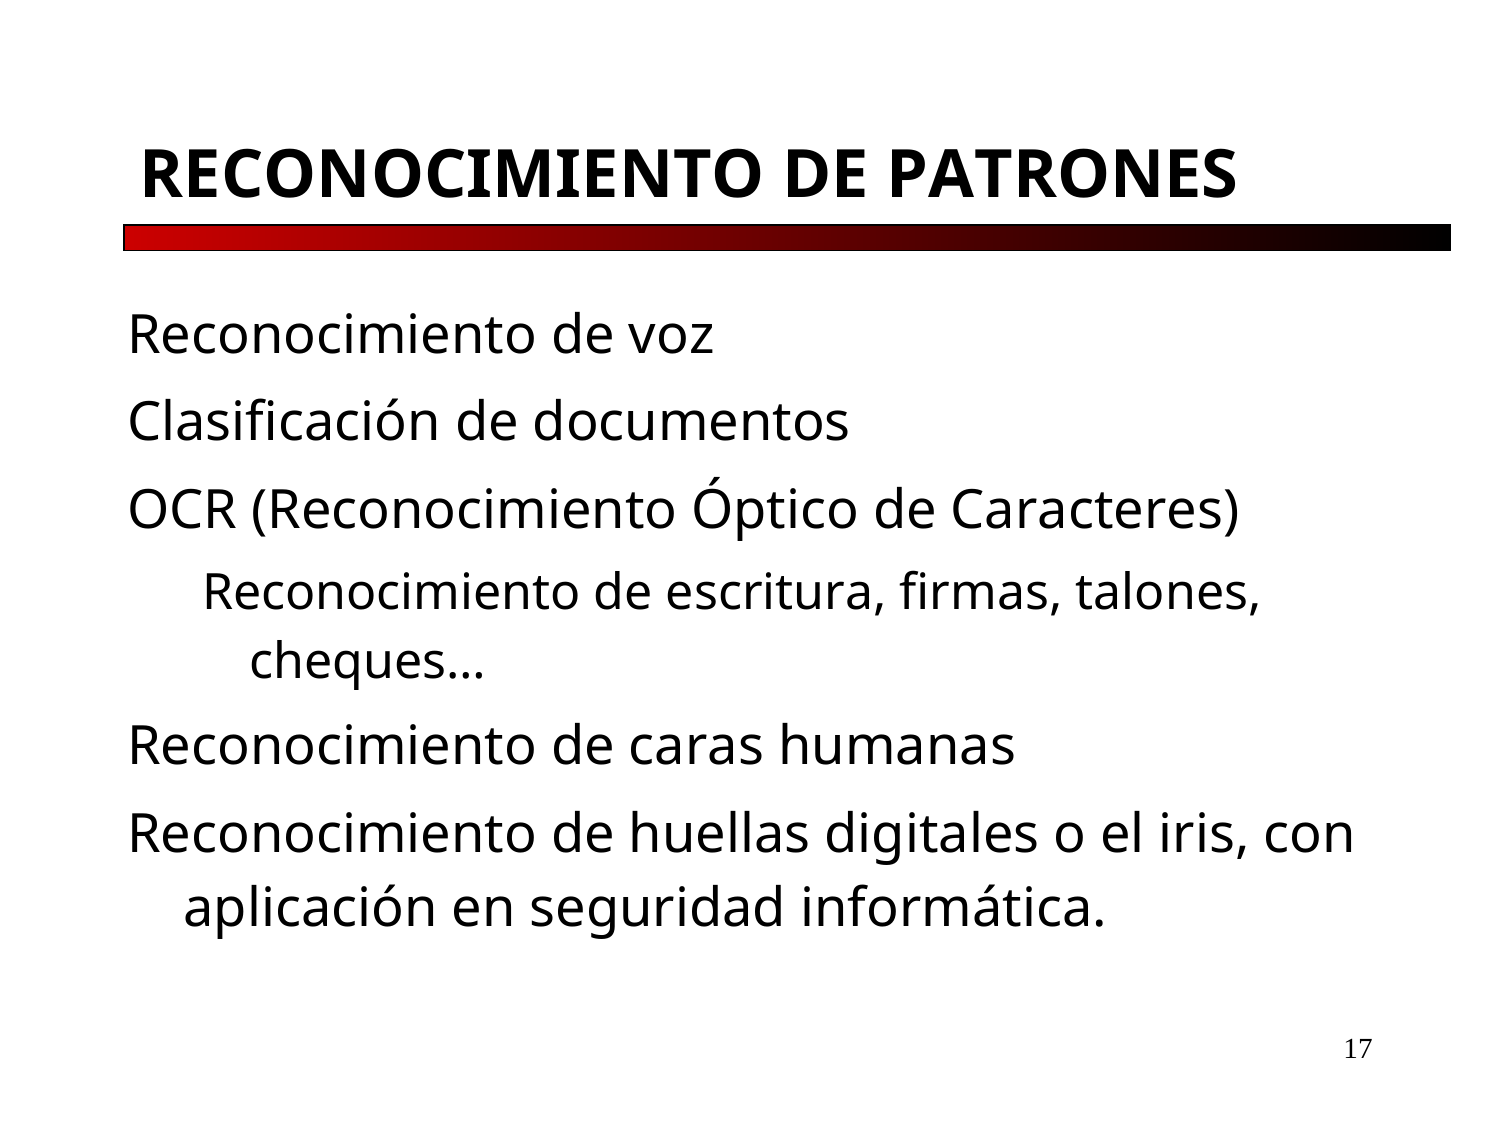

# RECONOCIMIENTO DE PATRONES
Reconocimiento de voz
Clasificación de documentos
OCR (Reconocimiento Óptico de Caracteres)
Reconocimiento de escritura, firmas, talones, cheques…
Reconocimiento de caras humanas
Reconocimiento de huellas digitales o el iris, con aplicación en seguridad informática.
17